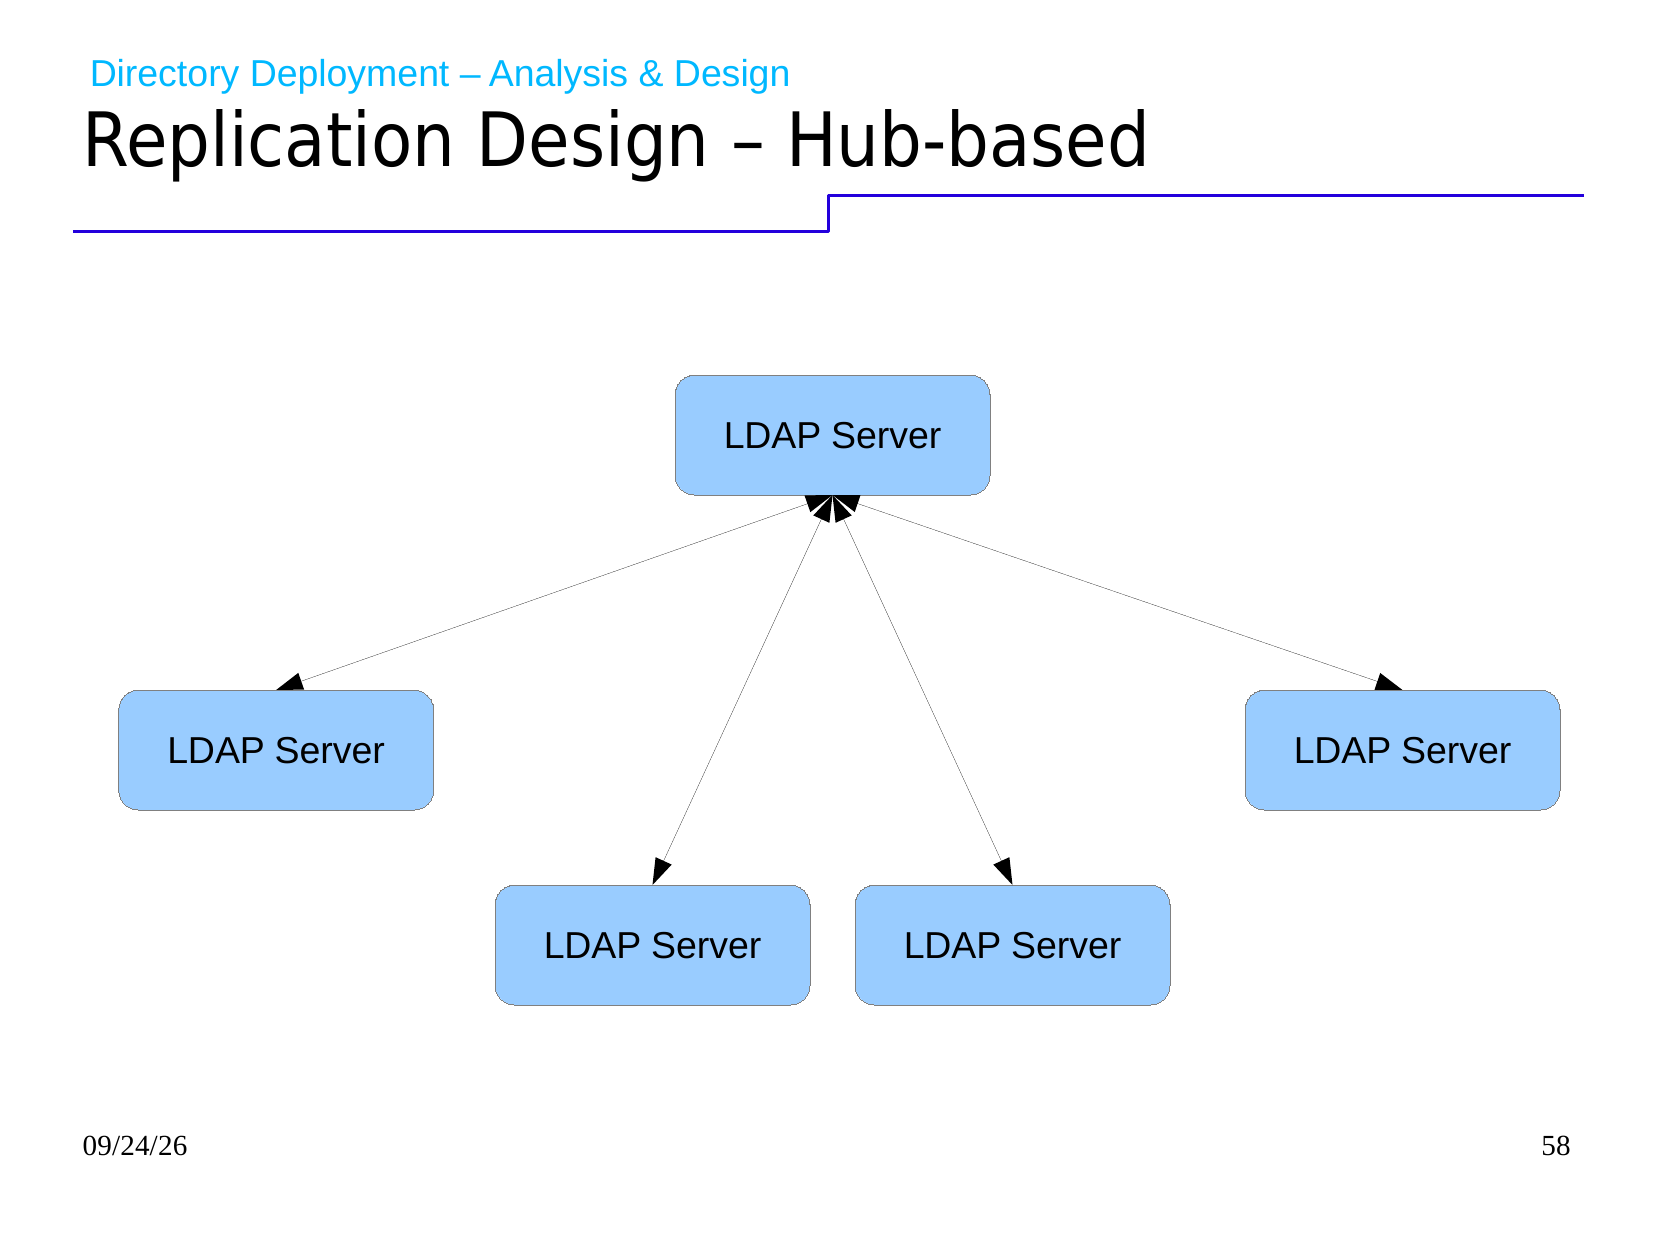

Directory Deployment – Analysis & Design
# Replication Design – Hub-based
LDAP Server
LDAP Server
LDAP Server
LDAP Server
LDAP Server
58